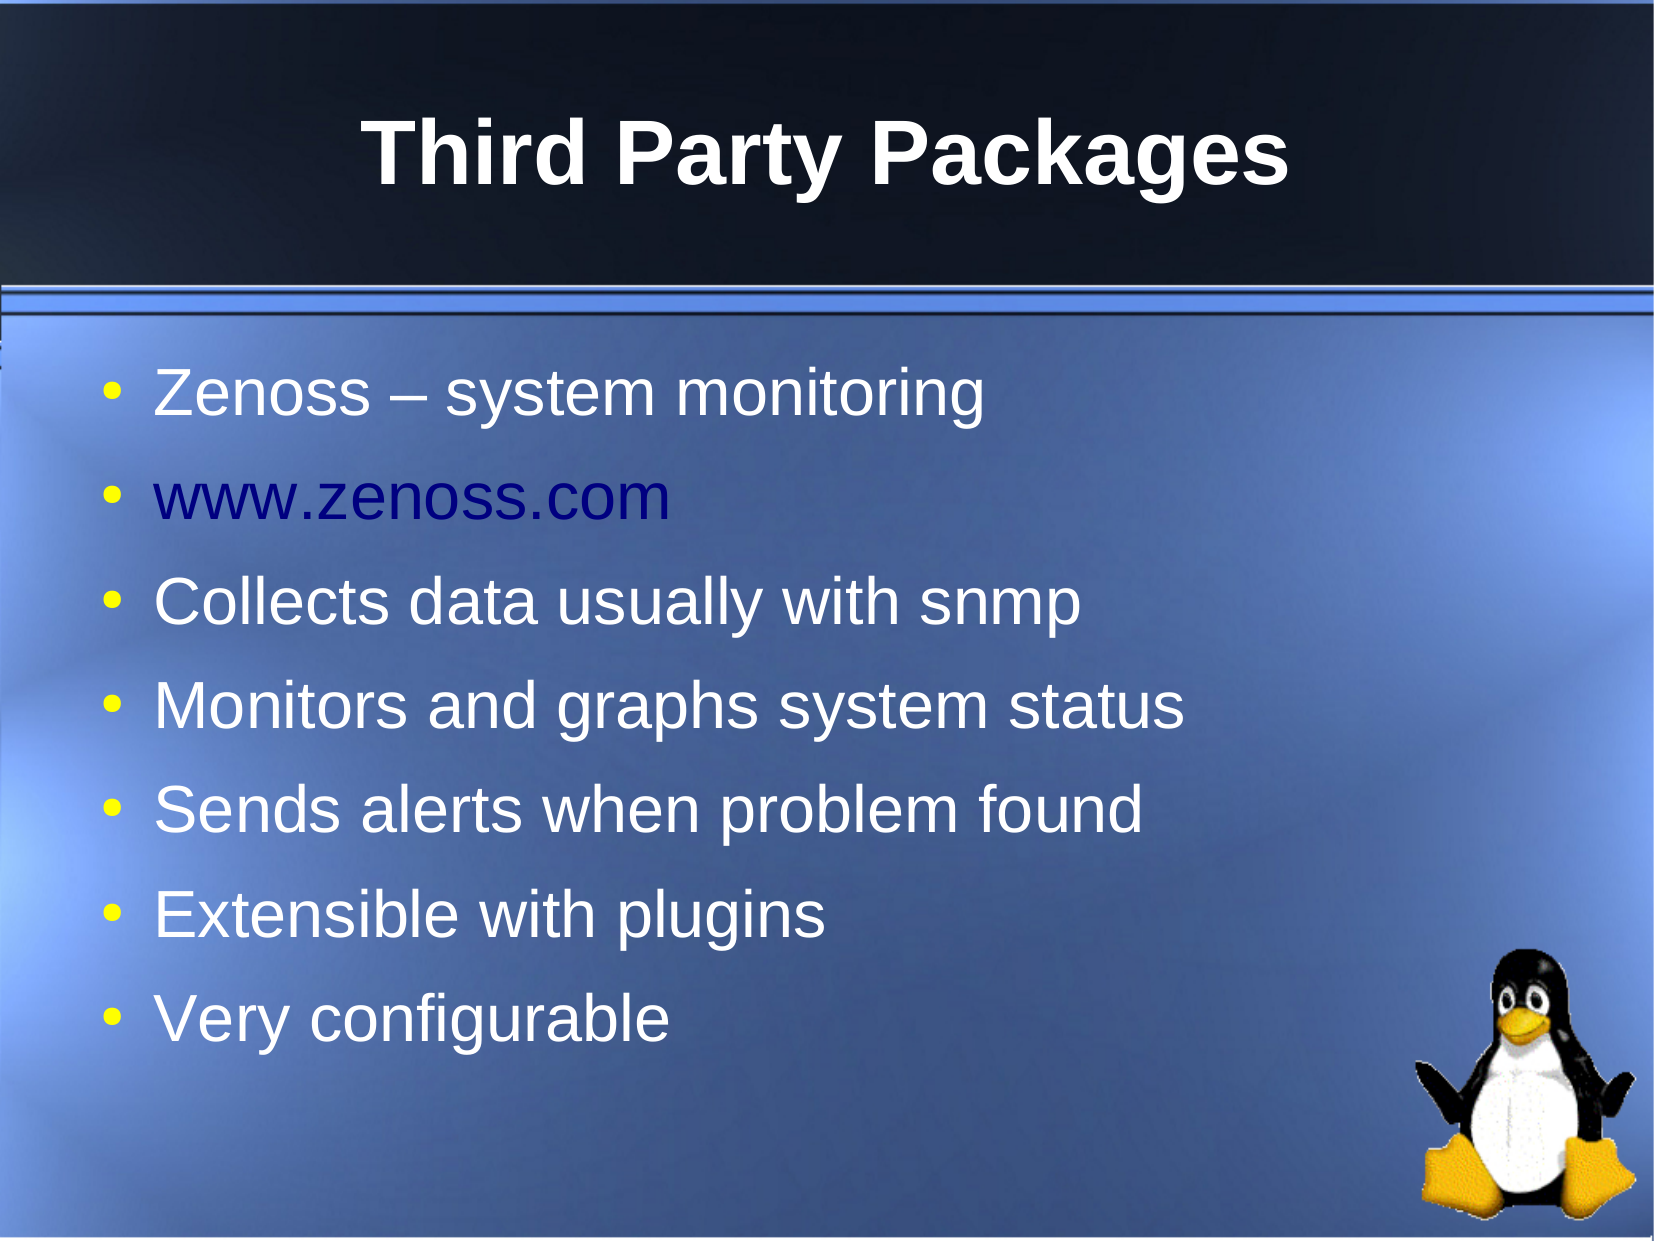

# Third Party Packages
Zenoss – system monitoring
www.zenoss.com
Collects data usually with snmp
Monitors and graphs system status
Sends alerts when problem found
Extensible with plugins
Very configurable